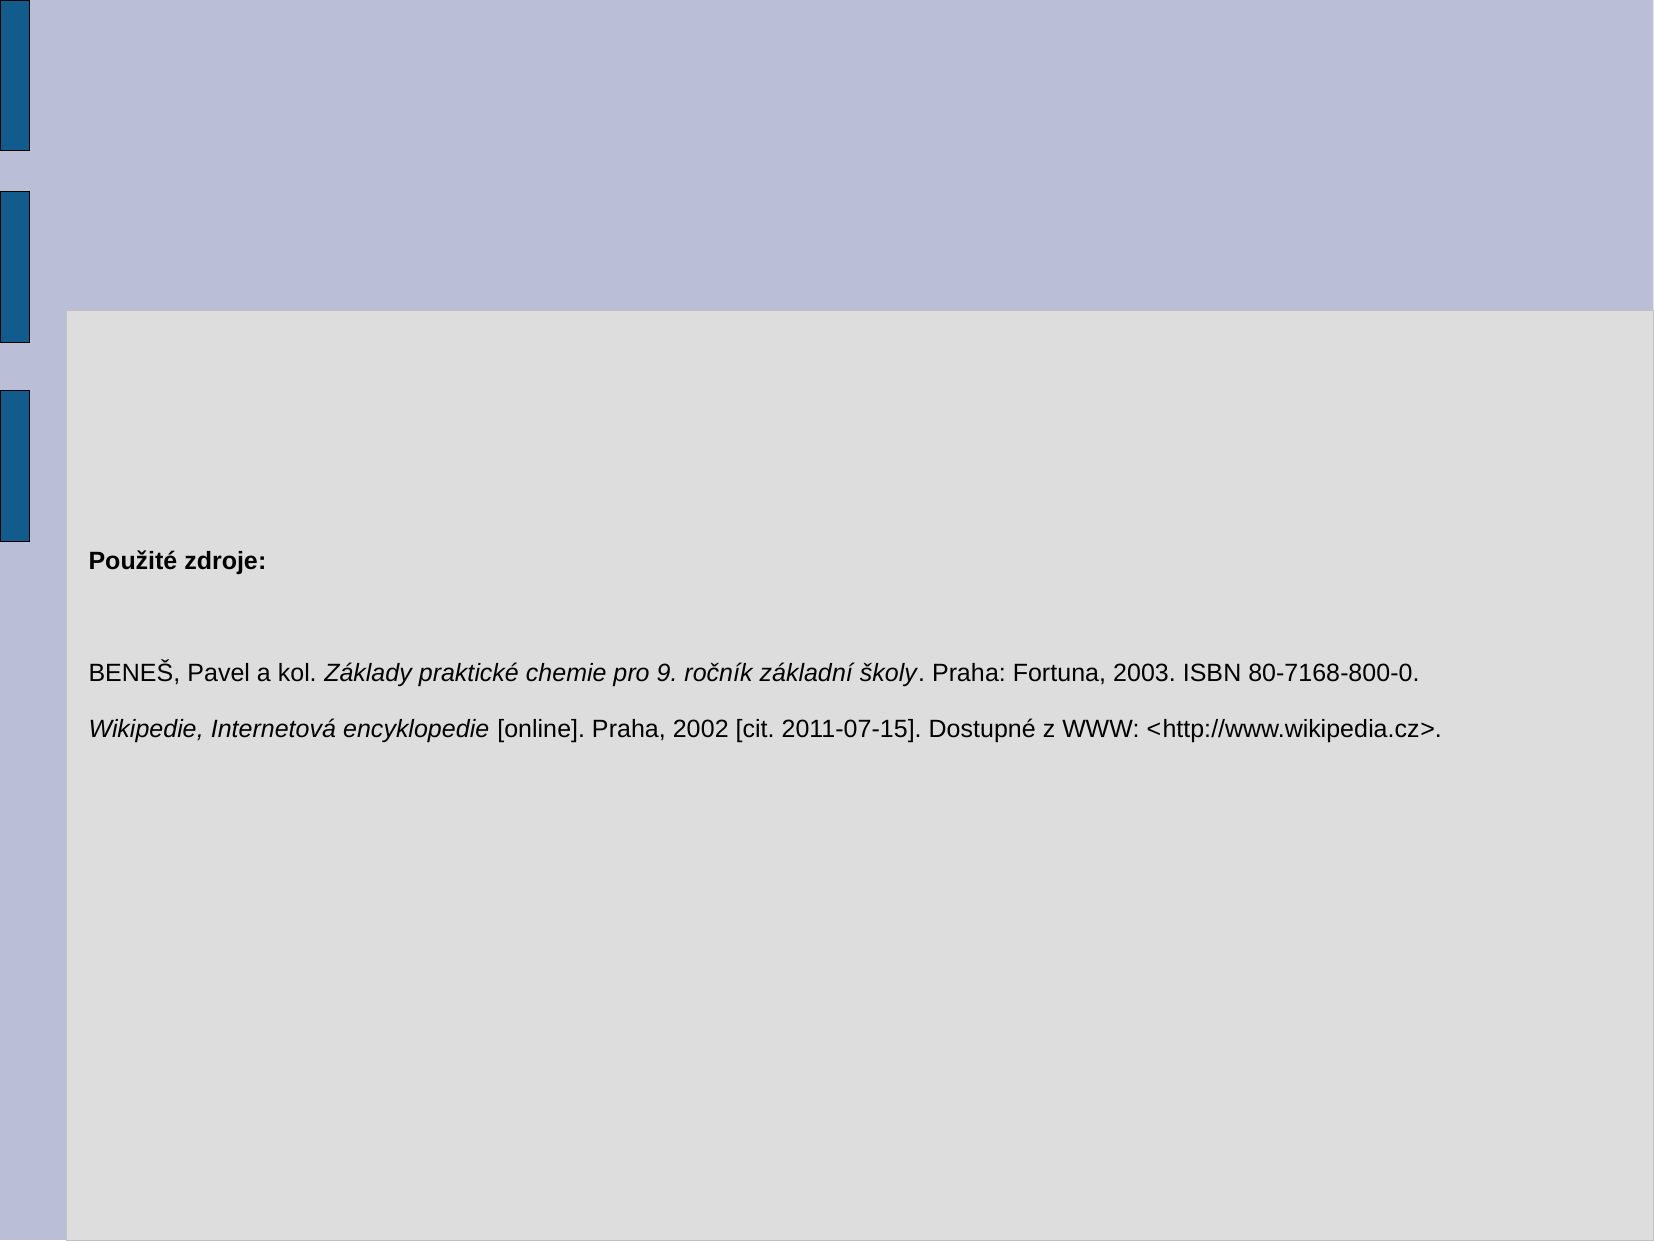

# Použité zdroje:
BENEŠ, Pavel a kol. Základy praktické chemie pro 9. ročník základní školy. Praha: Fortuna, 2003. ISBN 80-7168-800-0.
Wikipedie, Internetová encyklopedie [online]. Praha, 2002 [cit. 2011-07-15]. Dostupné z WWW: <http://www.wikipedia.cz>.